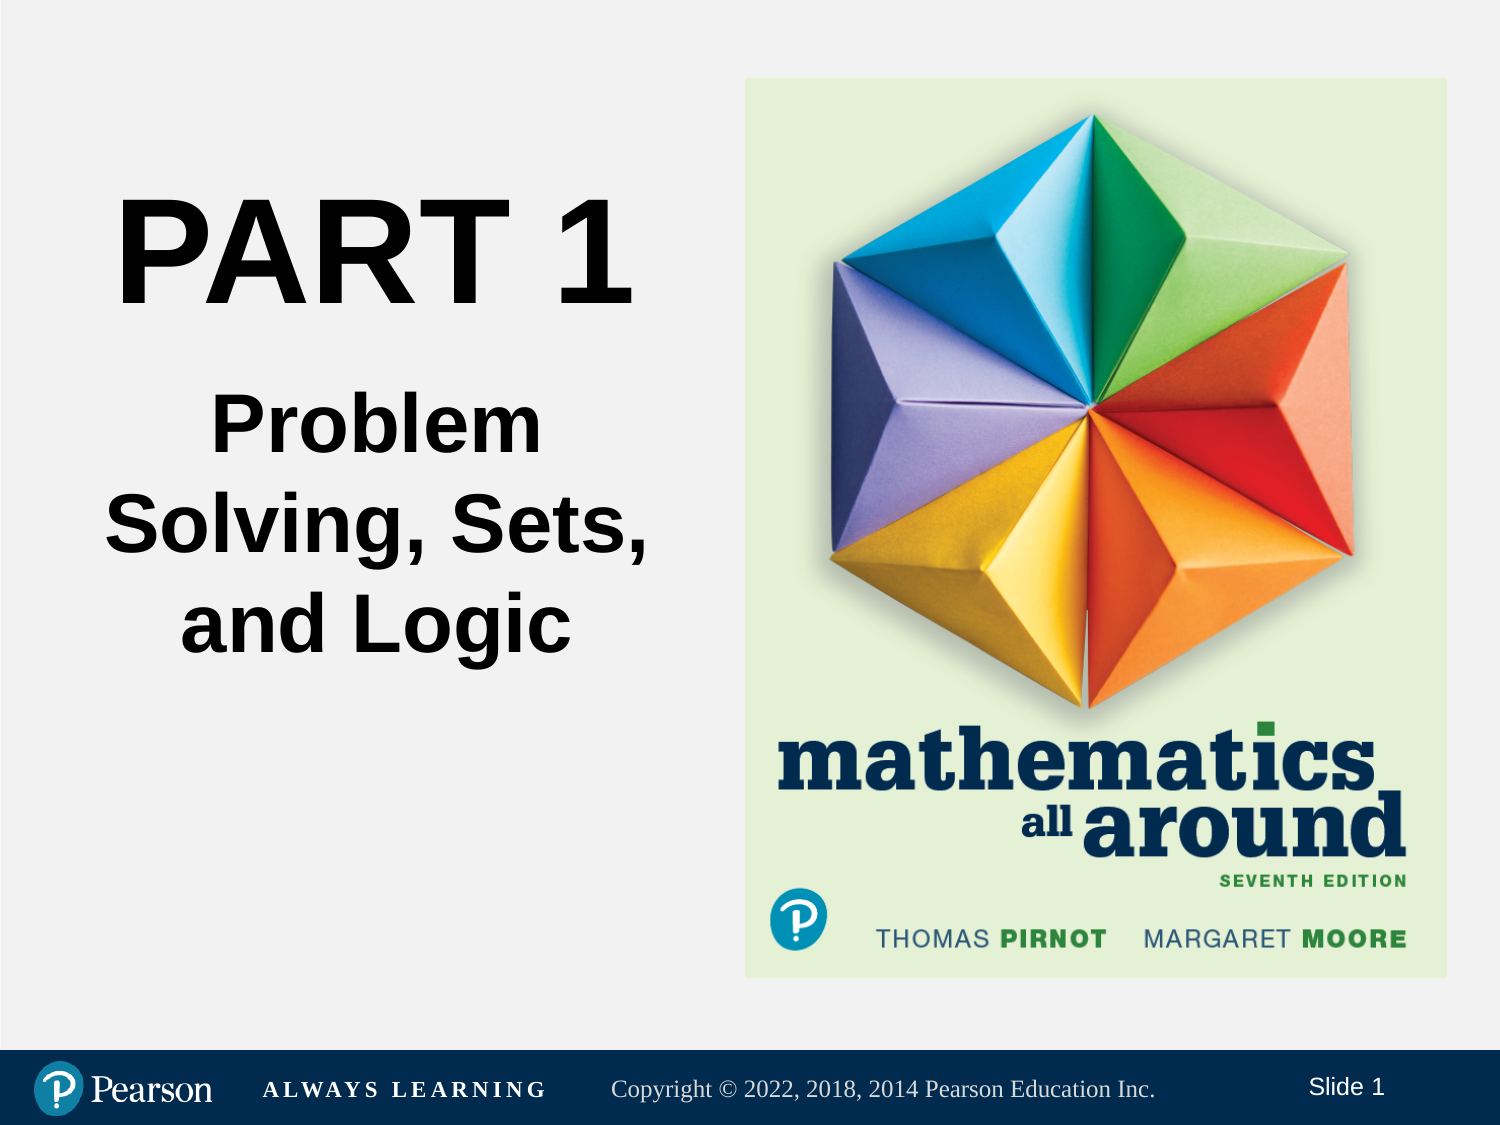

PART 1
# Problem Solving, Sets, and Logic